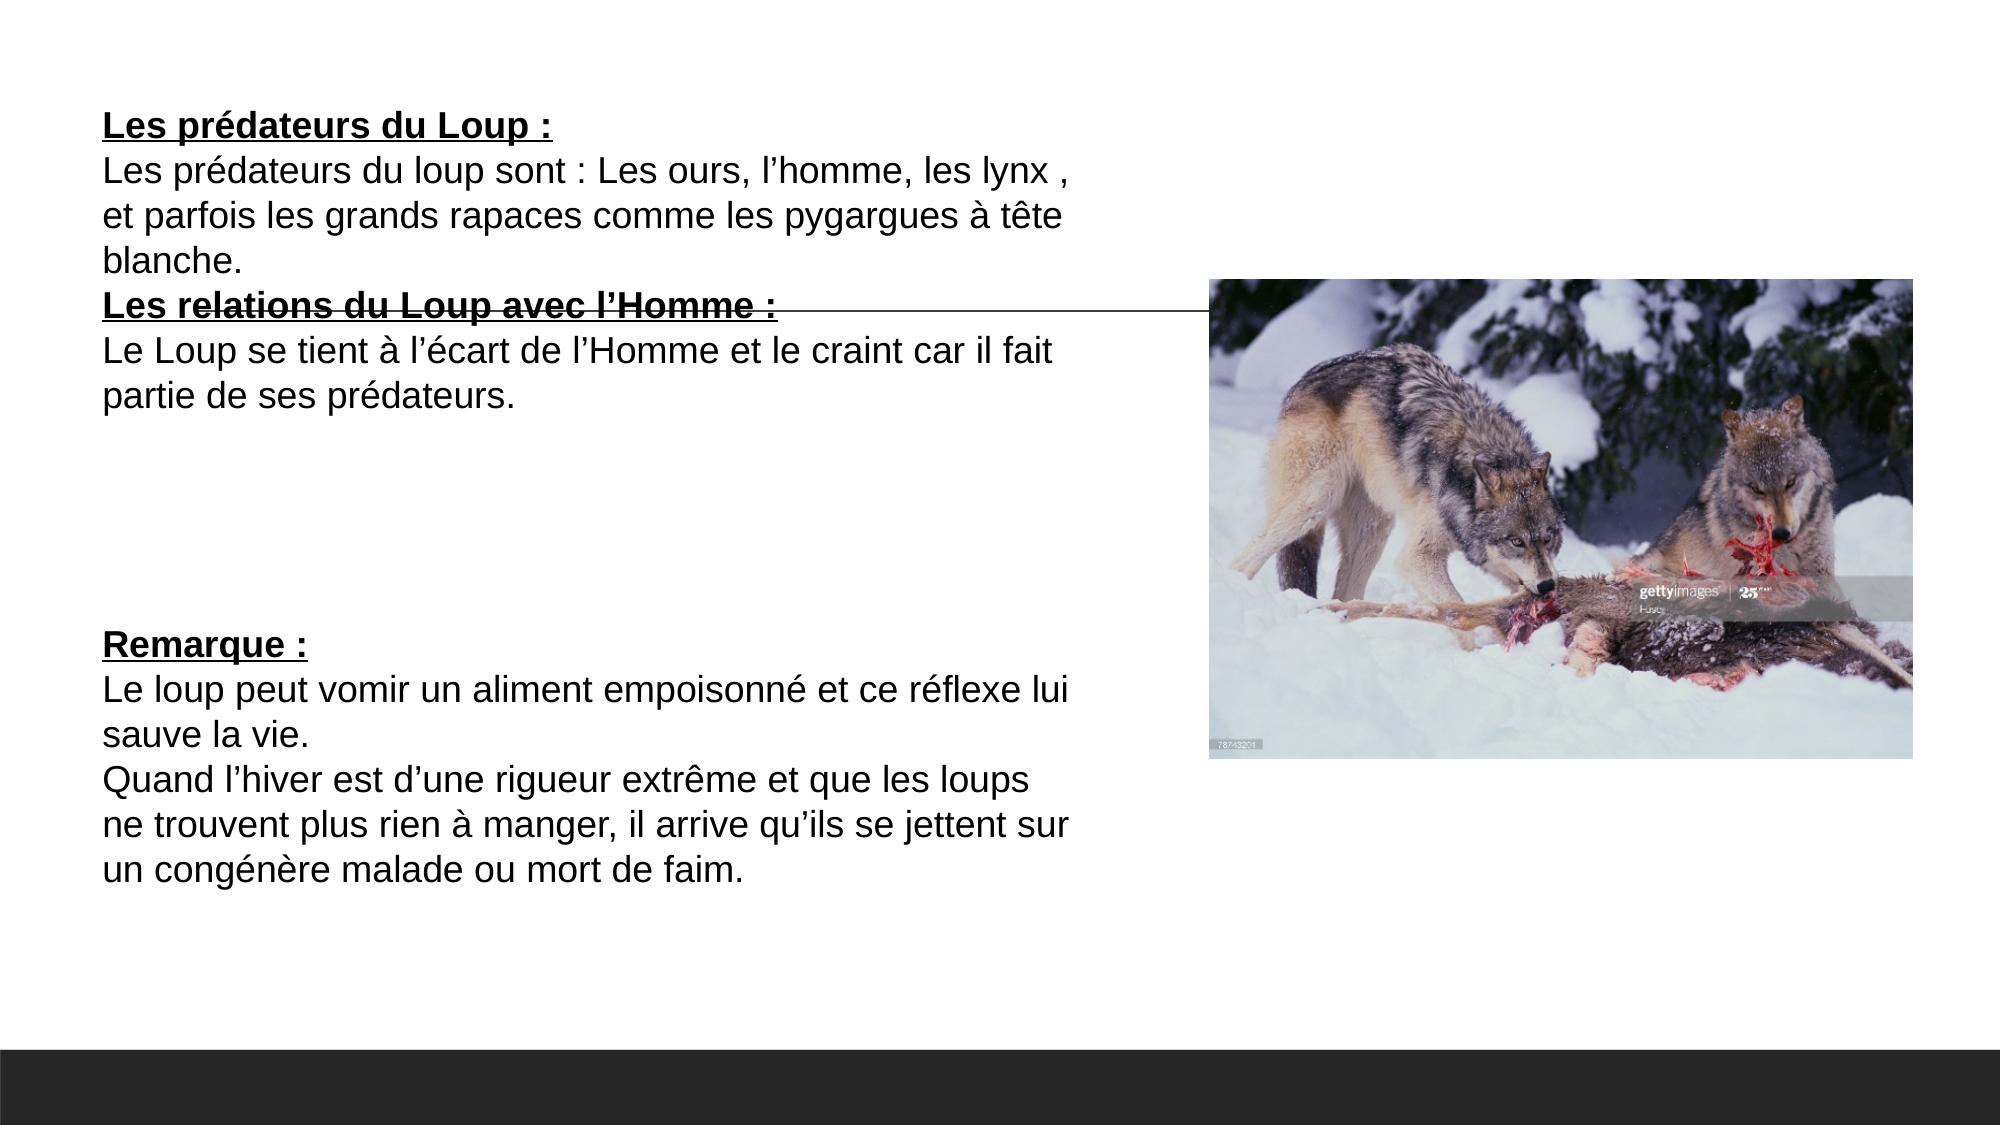

Les prédateurs du Loup :
Les prédateurs du loup sont : Les ours, l’homme, les lynx , et parfois les grands rapaces comme les pygargues à tête blanche.
Les relations du Loup avec l’Homme :
Le Loup se tient à l’écart de l’Homme et le craint car il fait partie de ses prédateurs.
Remarque :
Le loup peut vomir un aliment empoisonné et ce réflexe lui sauve la vie.
Quand l’hiver est d’une rigueur extrême et que les loups ne trouvent plus rien à manger, il arrive qu’ils se jettent sur un congénère malade ou mort de faim.